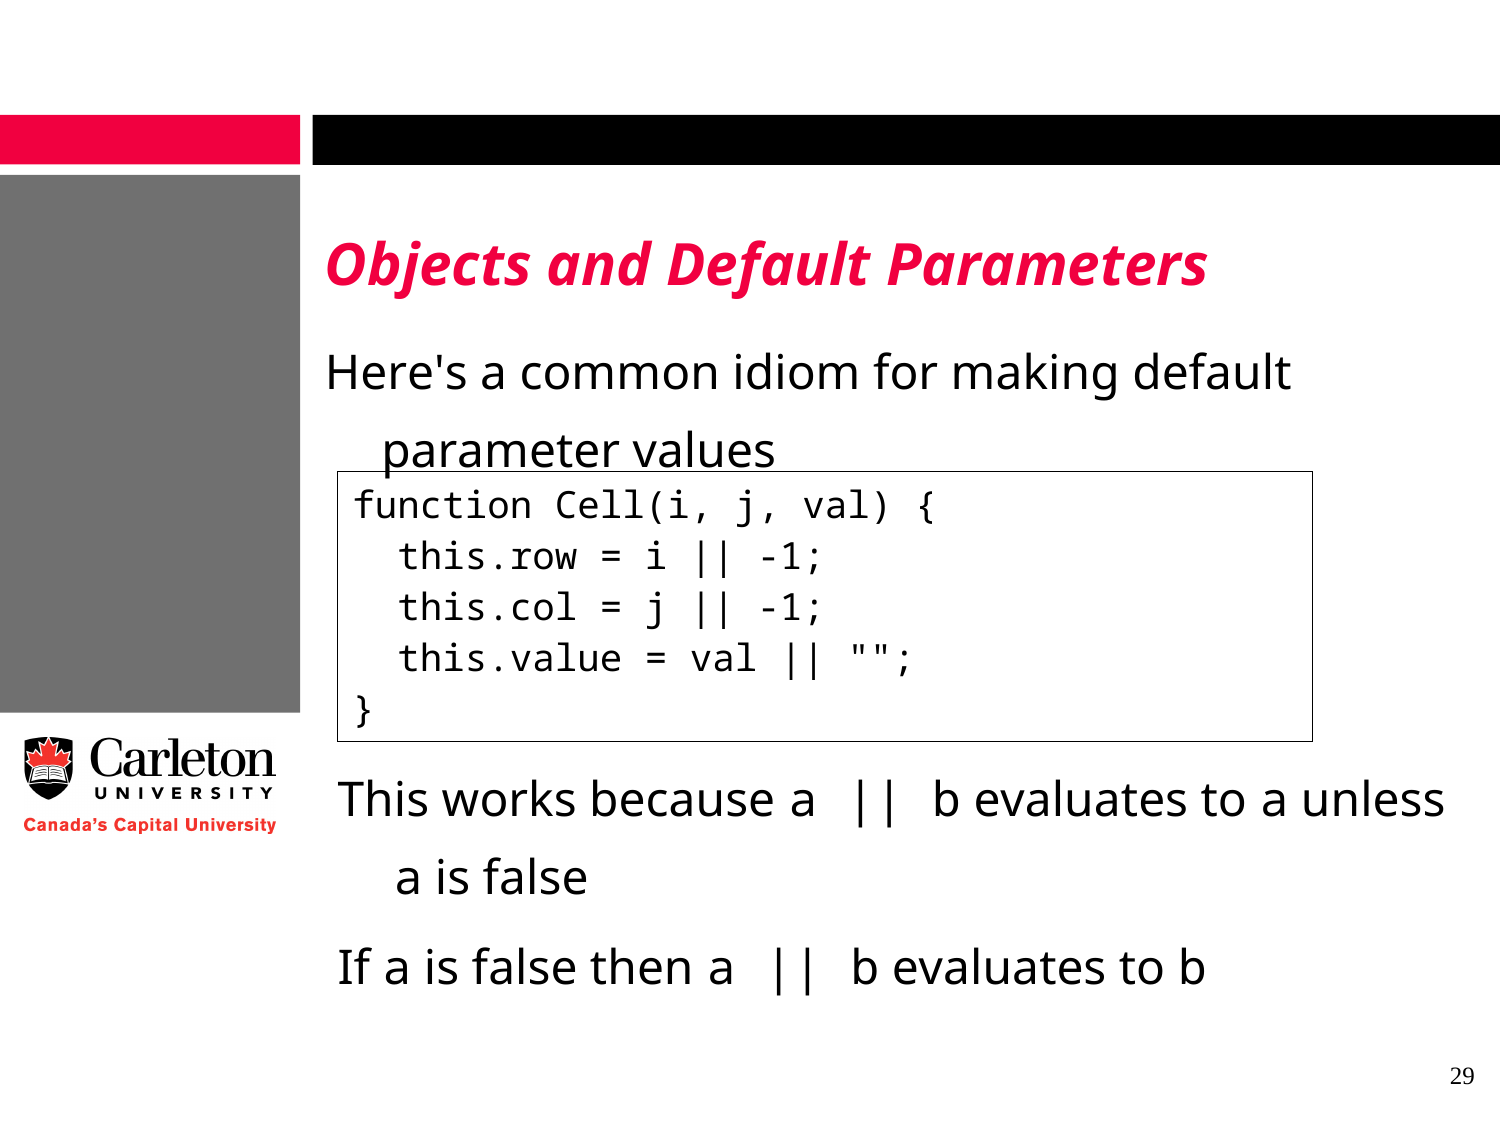

# Objects and Default Parameters
Here's a common idiom for making default parameter values
function Cell(i, j, val) {
 this.row = i || -1;
 this.col = j || -1;
 this.value = val || "";
}
This works because a || b evaluates to a unless a is false
If a is false then a || b evaluates to b
29